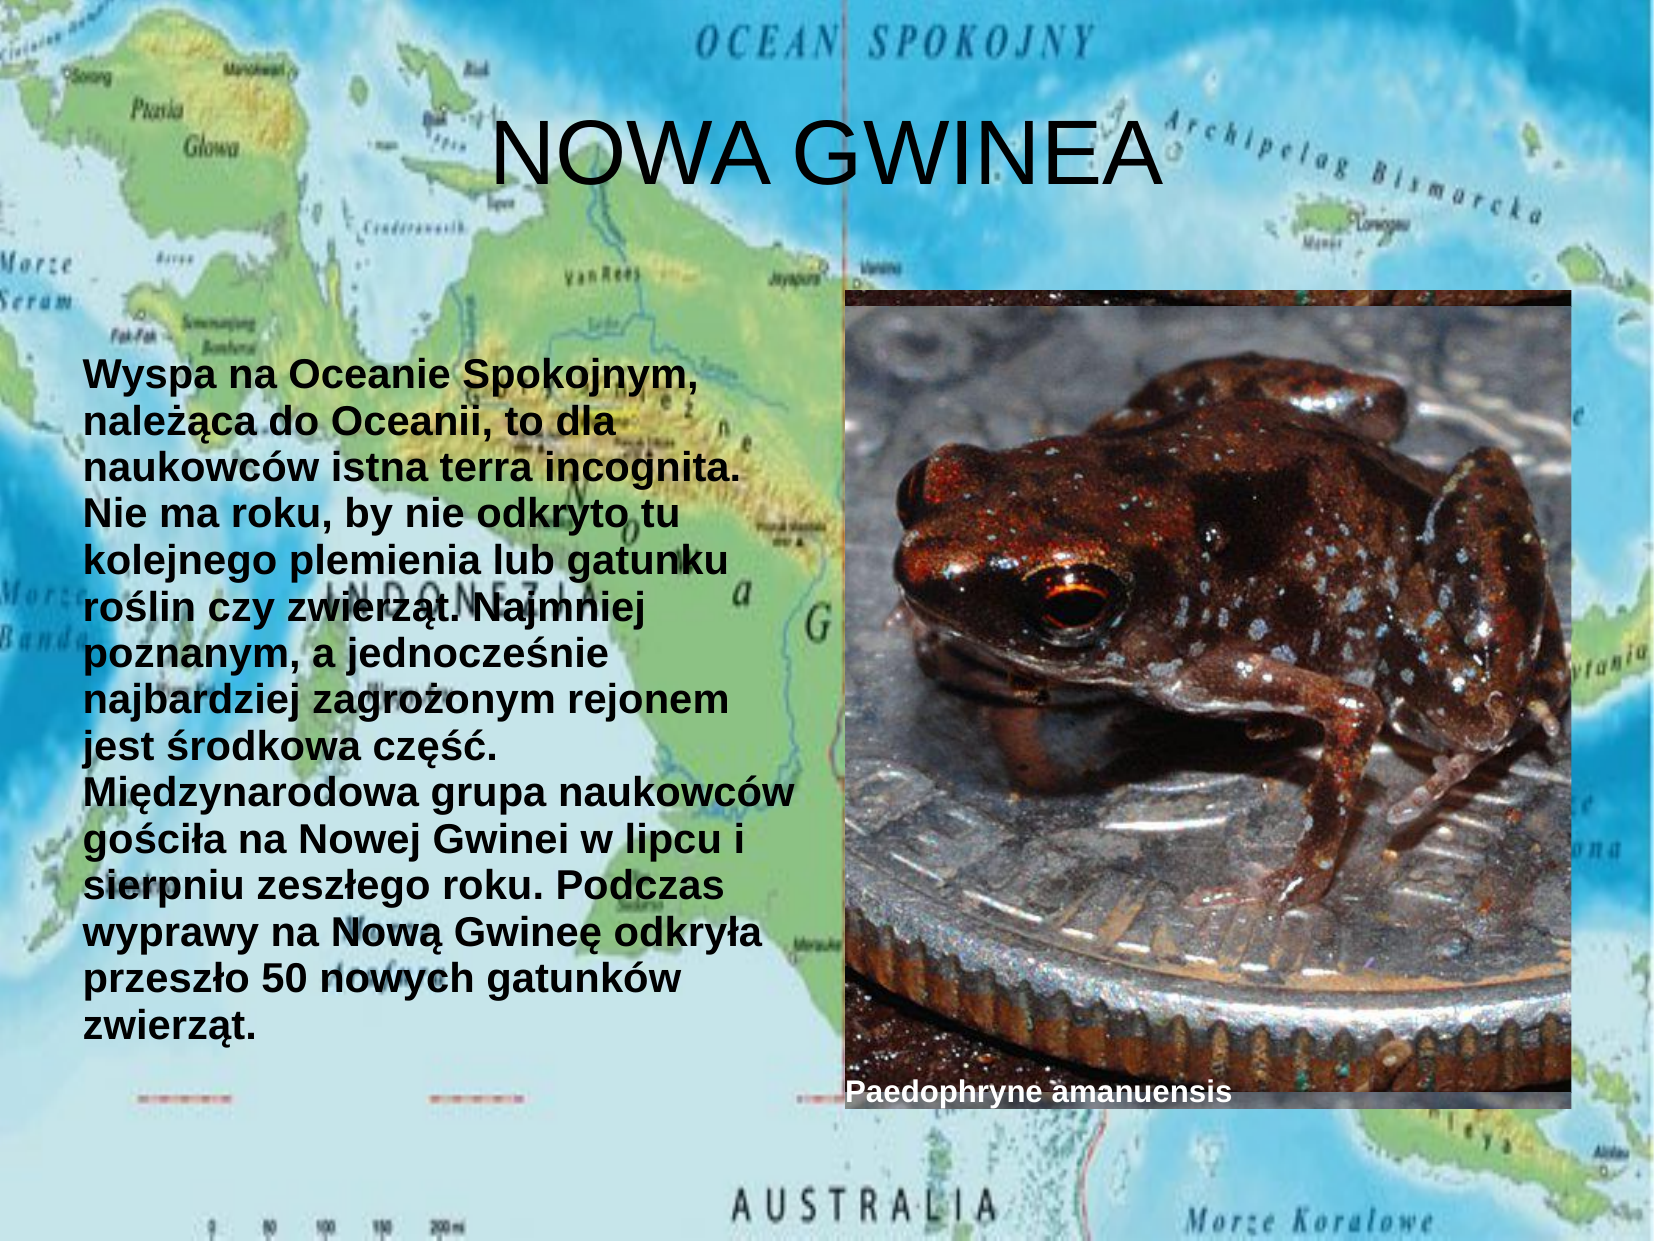

# NOWA GWINEA
Wyspa na Oceanie Spokojnym, należąca do Oceanii, to dla naukowców istna terra incognita. Nie ma roku, by nie odkryto tu kolejnego plemienia lub gatunku roślin czy zwierząt. Najmniej poznanym, a jednocześnie najbardziej zagrożonym rejonem jest środkowa część. Międzynarodowa grupa naukowców gościła na Nowej Gwinei w lipcu i sierpniu zeszłego roku. Podczas wyprawy na Nową Gwineę odkryła przeszło 50 nowych gatunków zwierząt.
Paedophryne amanuensis